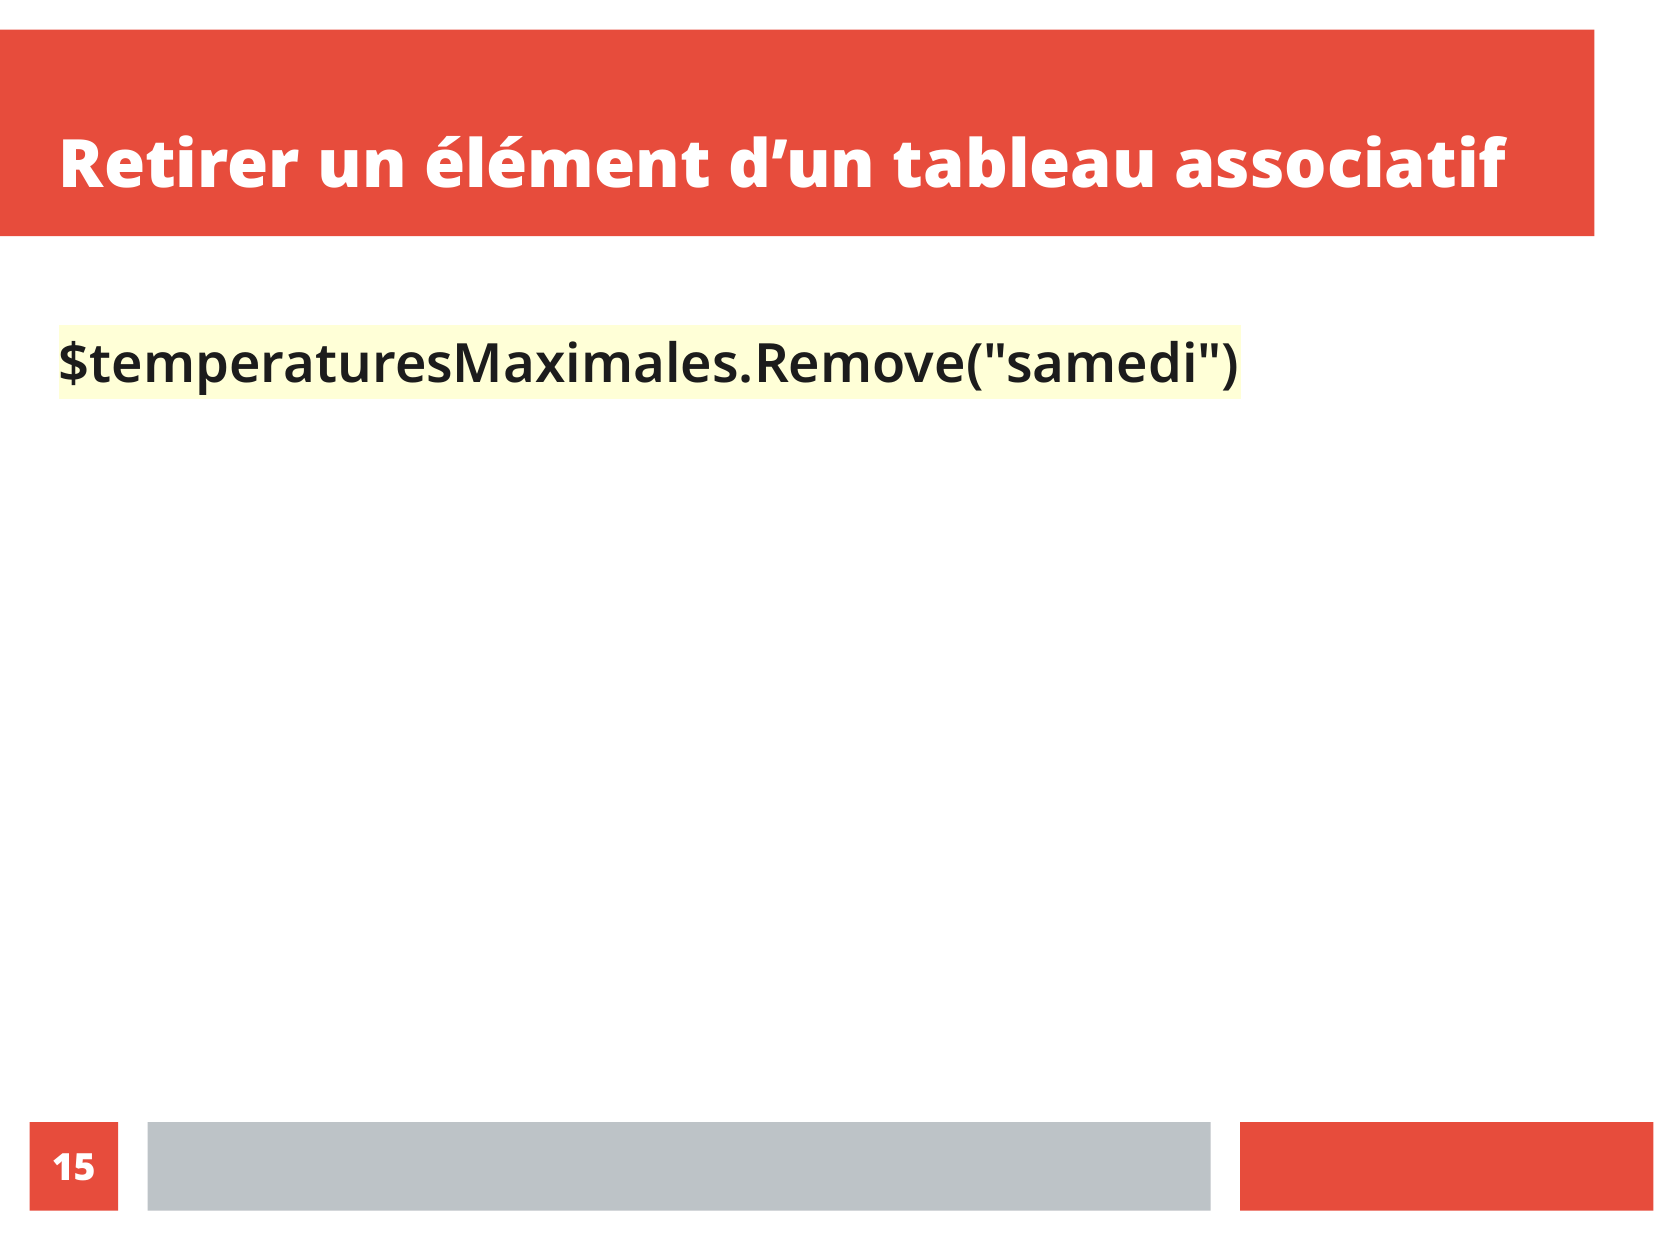

# Retirer un élément d’un tableau associatif
$temperaturesMaximales.Remove("samedi")
15